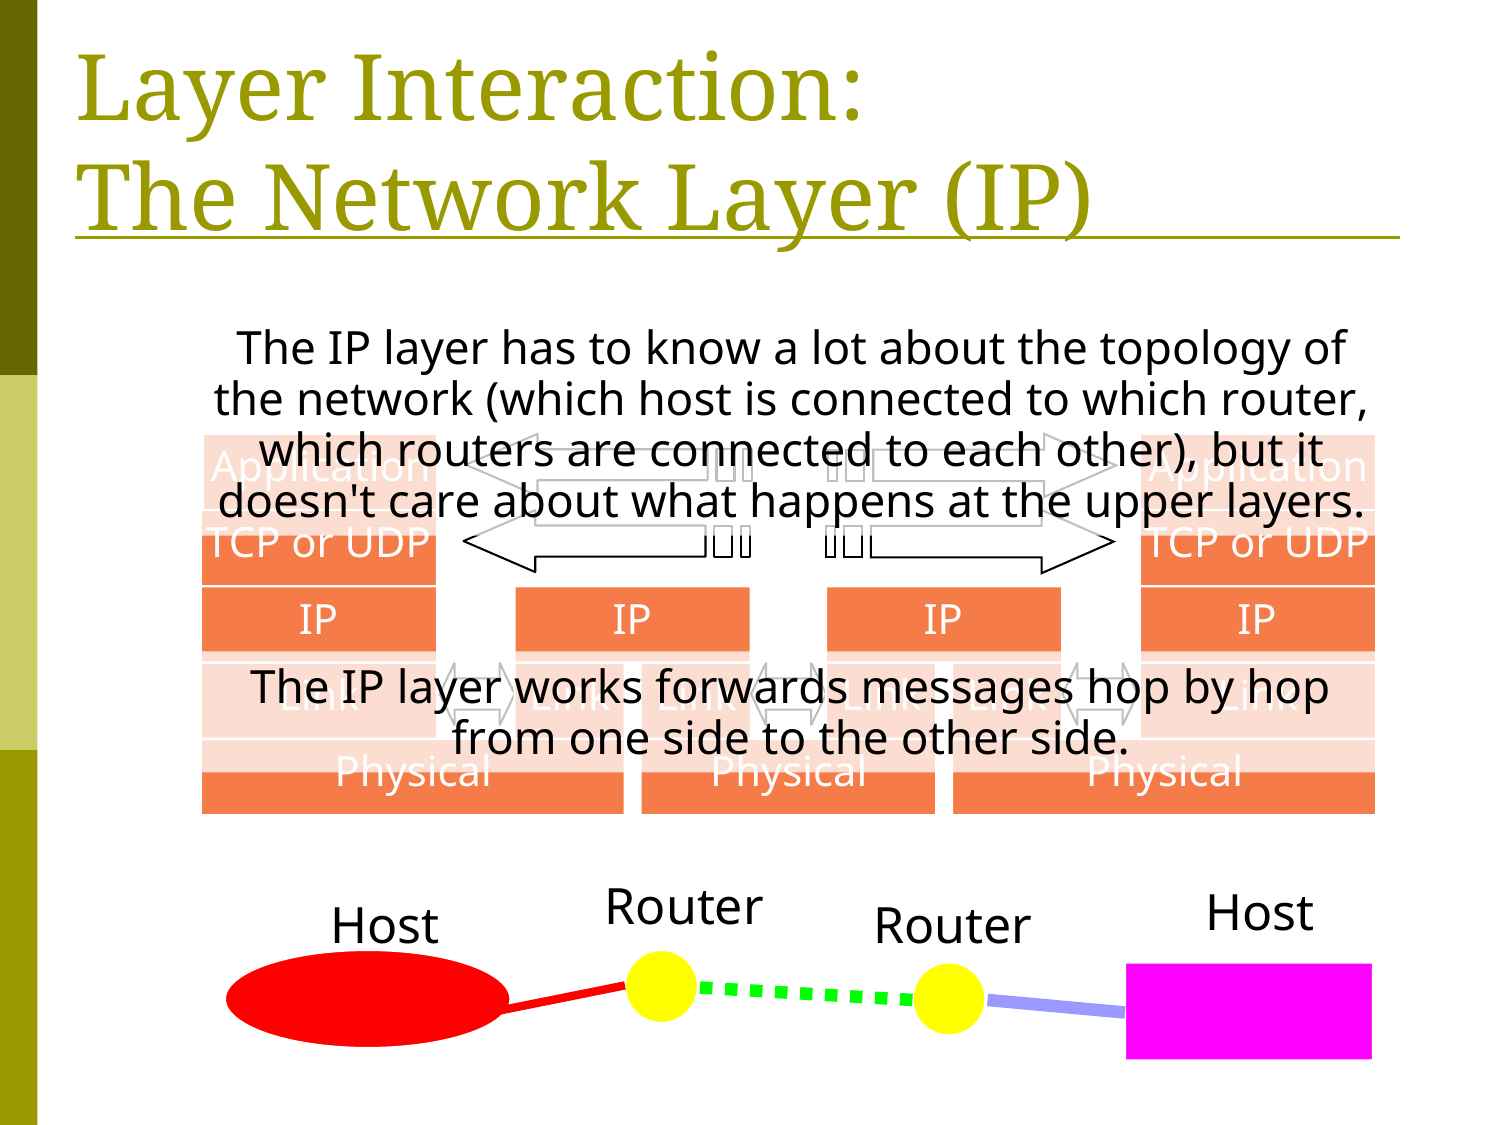

# Layer Interaction: The Network Layer (IP)
The IP layer has to know a lot about the topology of the network (which host is connected to which router, which routers are connected to each other), but it doesn't care about what happens at the upper layers.
Application
Application
TCP or UDP
TCP or UDP
IP
IP
IP
IP
The IP layer works forwards messages hop by hop from one side to the other side.
Link
Link
Link
Link
Link
Link
Physical
Physical
Physical
Router
Host
Host
Router